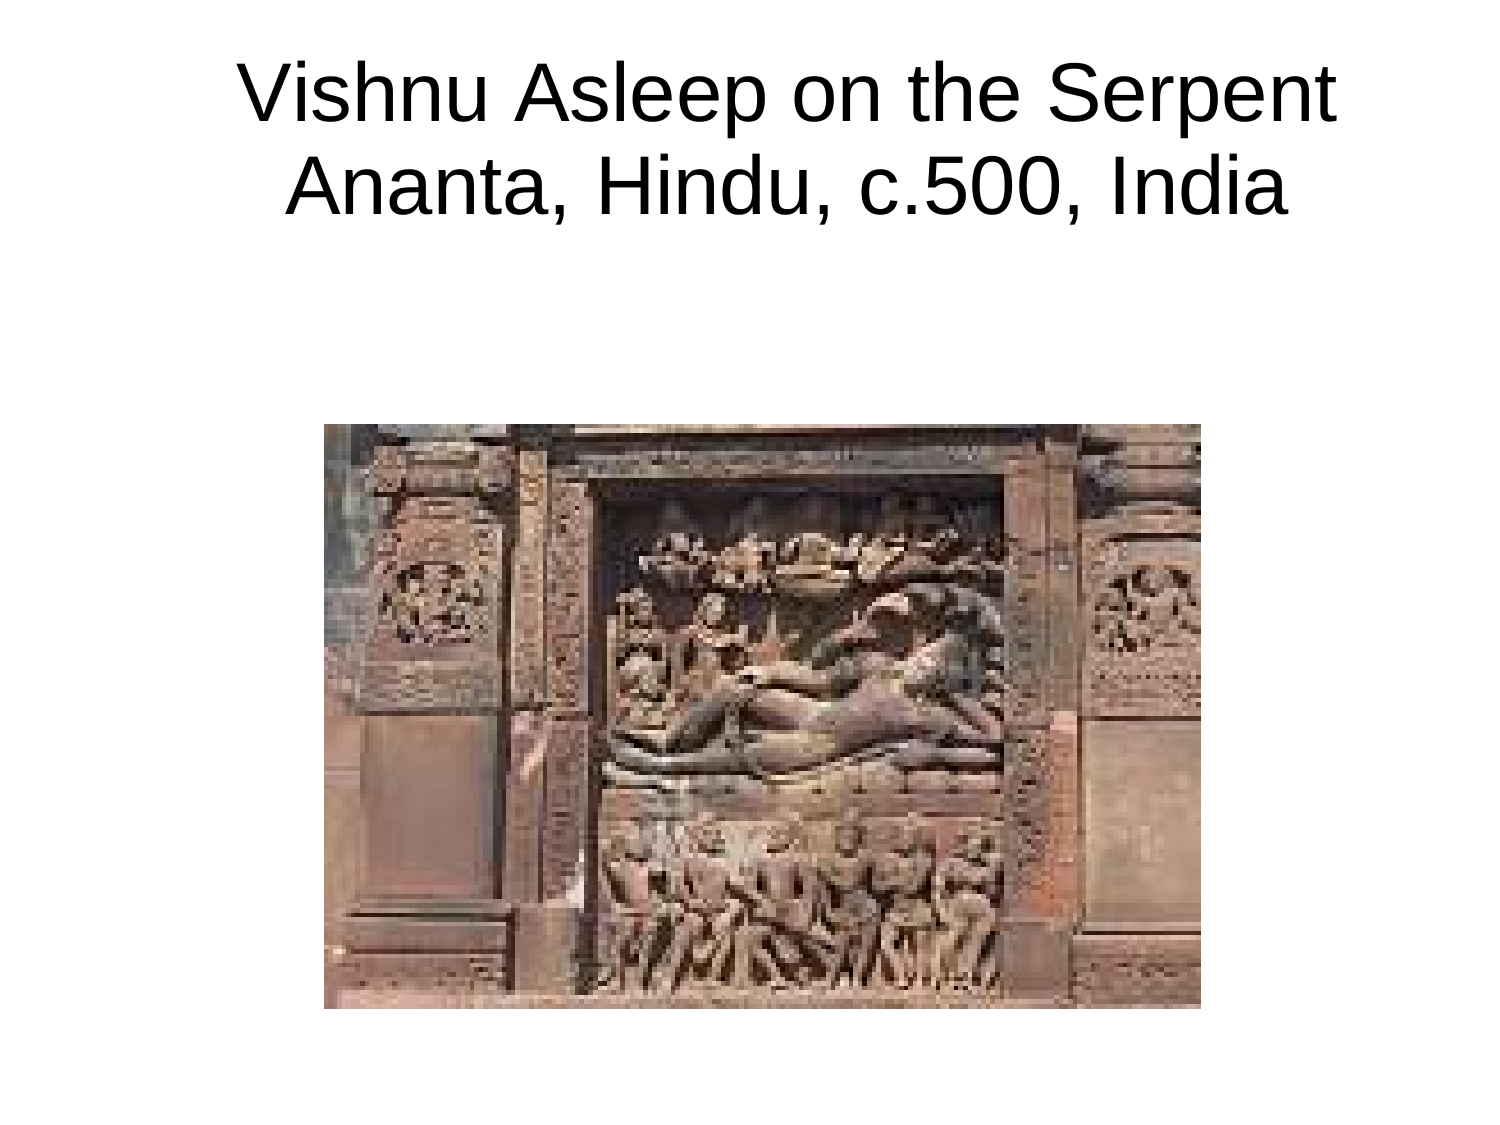

# Vishnu Asleep on the Serpent Ananta, Hindu, c.500, India